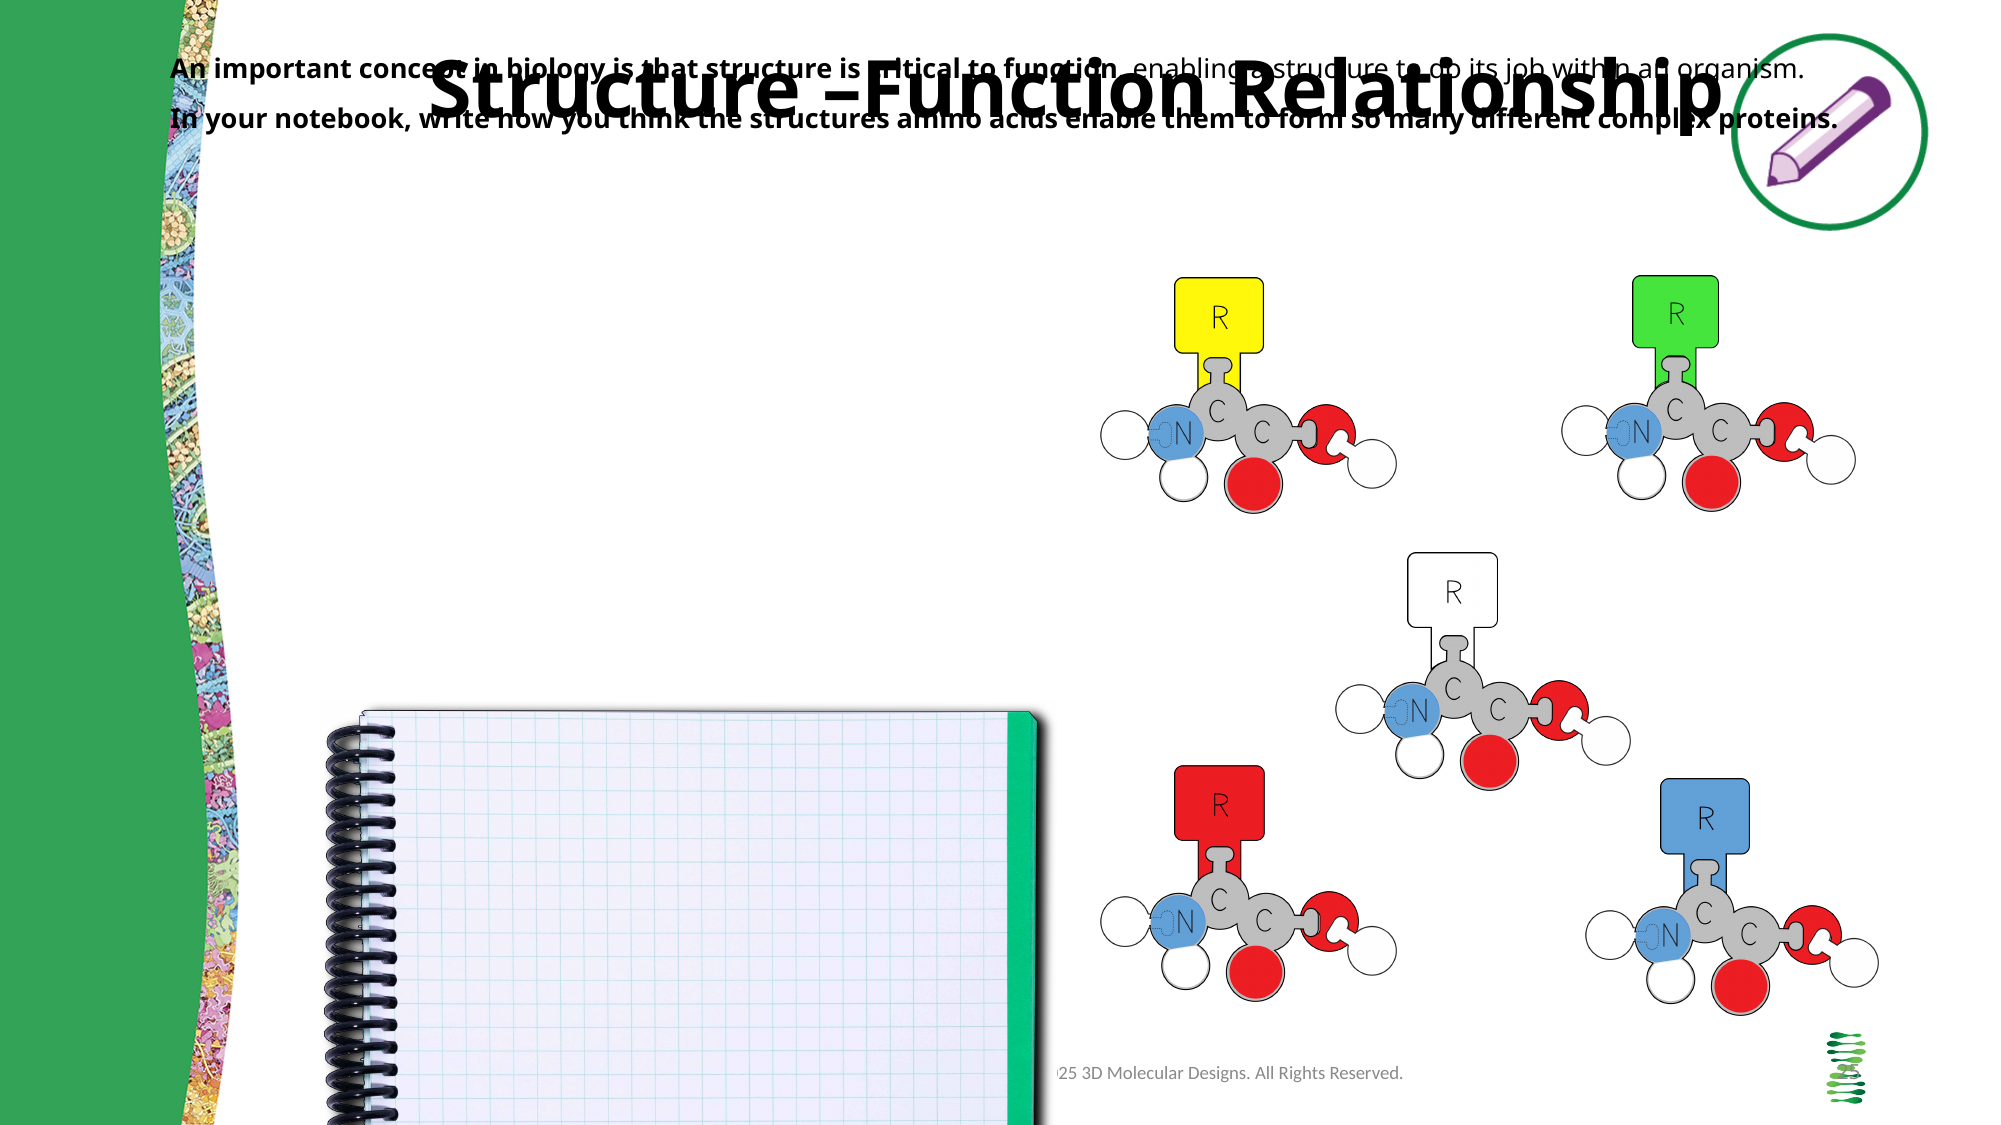

# Structure –Function Relationship
An important concept in biology is that structure is critical to function, enabling a structure to do its job within an organism.
In your notebook, write how you think the structures amino acids enable them to form so many different complex proteins.